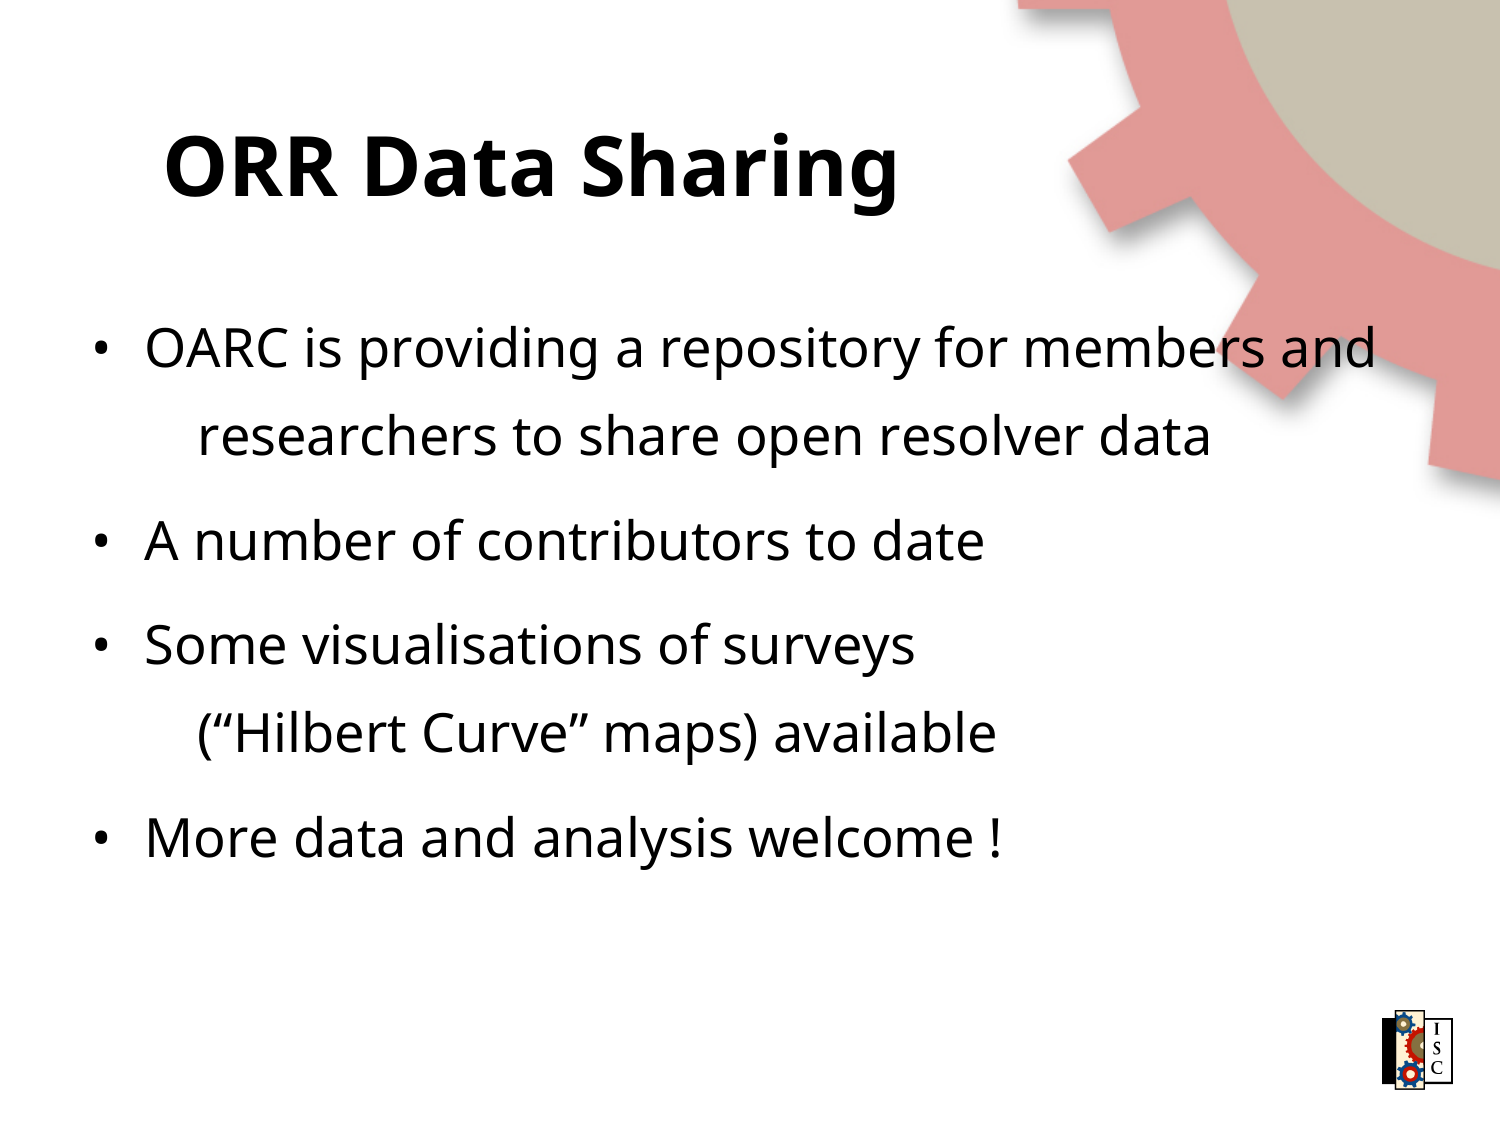

# ORR Data Sharing
OARC is providing a repository for members and researchers to share open resolver data
A number of contributors to date
Some visualisations of surveys
(“Hilbert Curve” maps) available
More data and analysis welcome !